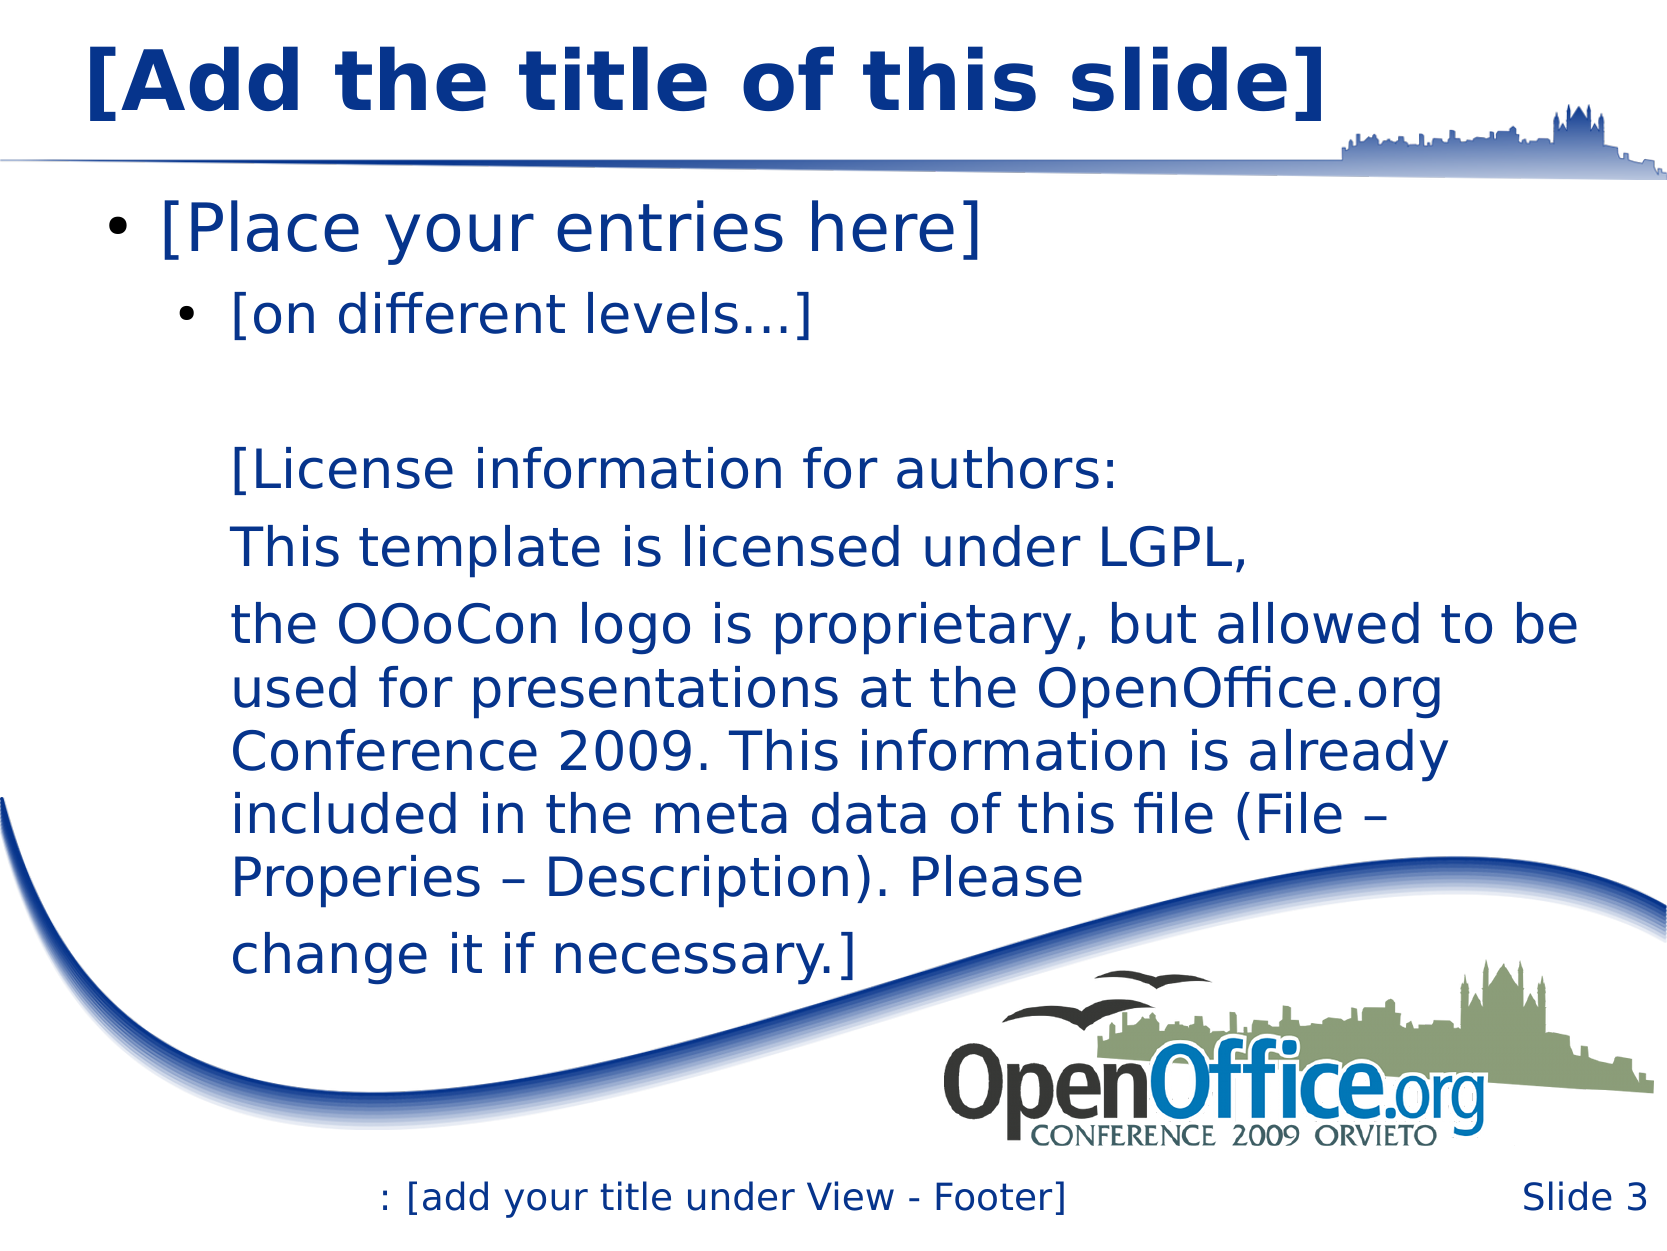

# [Add the title of this slide]
[Place your entries here]
[on different levels...]
[License information for authors:
This template is licensed under LGPL,
the OOoCon logo is proprietary, but allowed to be used for presentations at the OpenOffice.org Conference 2009. This information is already included in the meta data of this file (File – Properies – Description). Please
change it if necessary.]
[add your title under View - Footer]
3